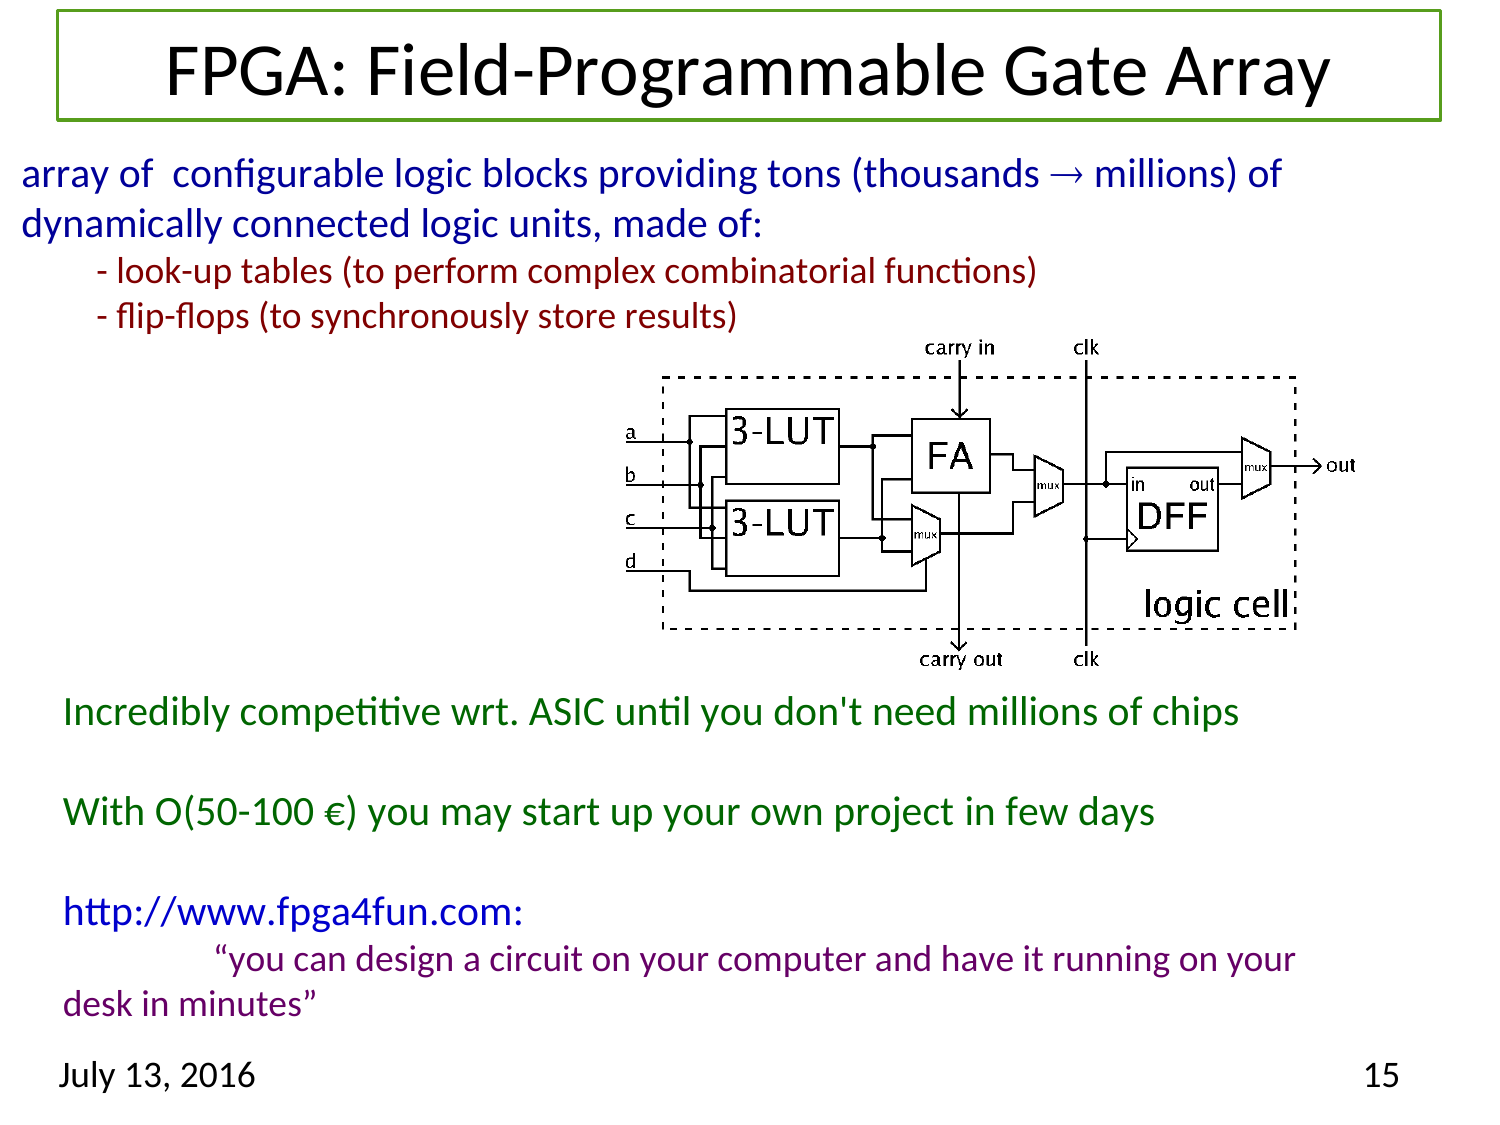

# FPGA: Field-Programmable Gate Array
array of configurable logic blocks providing tons (thousands  millions) of
dynamically connected logic units, made of:
	- look-up tables (to perform complex combinatorial functions)
	- flip-flops (to synchronously store results)
Incredibly competitive wrt. ASIC until you don't need millions of chips
With O(50-100 €) you may start up your own project in few days
http://www.fpga4fun.com:
		“you can design a circuit on your computer and have it running on your desk in minutes”
15